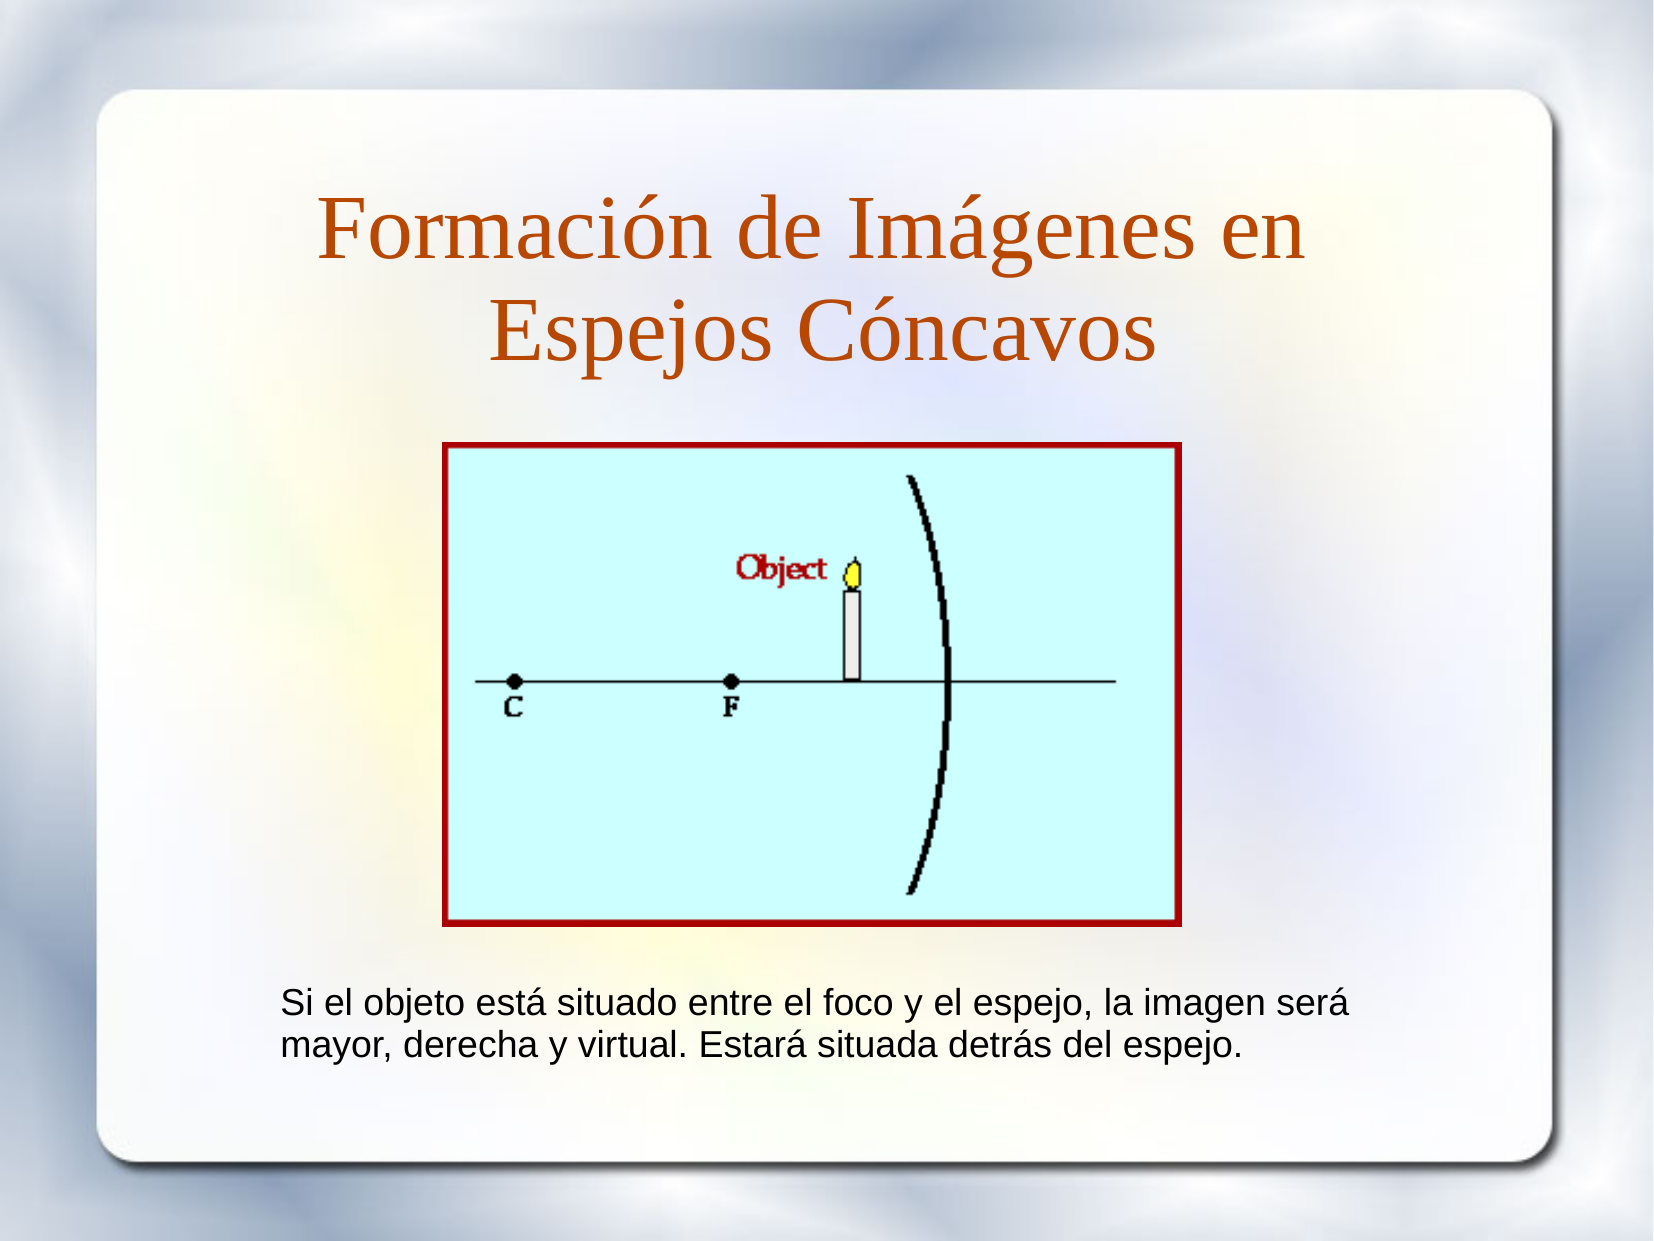

# Formación de Imágenes en Espejos Cóncavos
Si el objeto está situado entre el foco y el espejo, la imagen será mayor, derecha y virtual. Estará situada detrás del espejo.